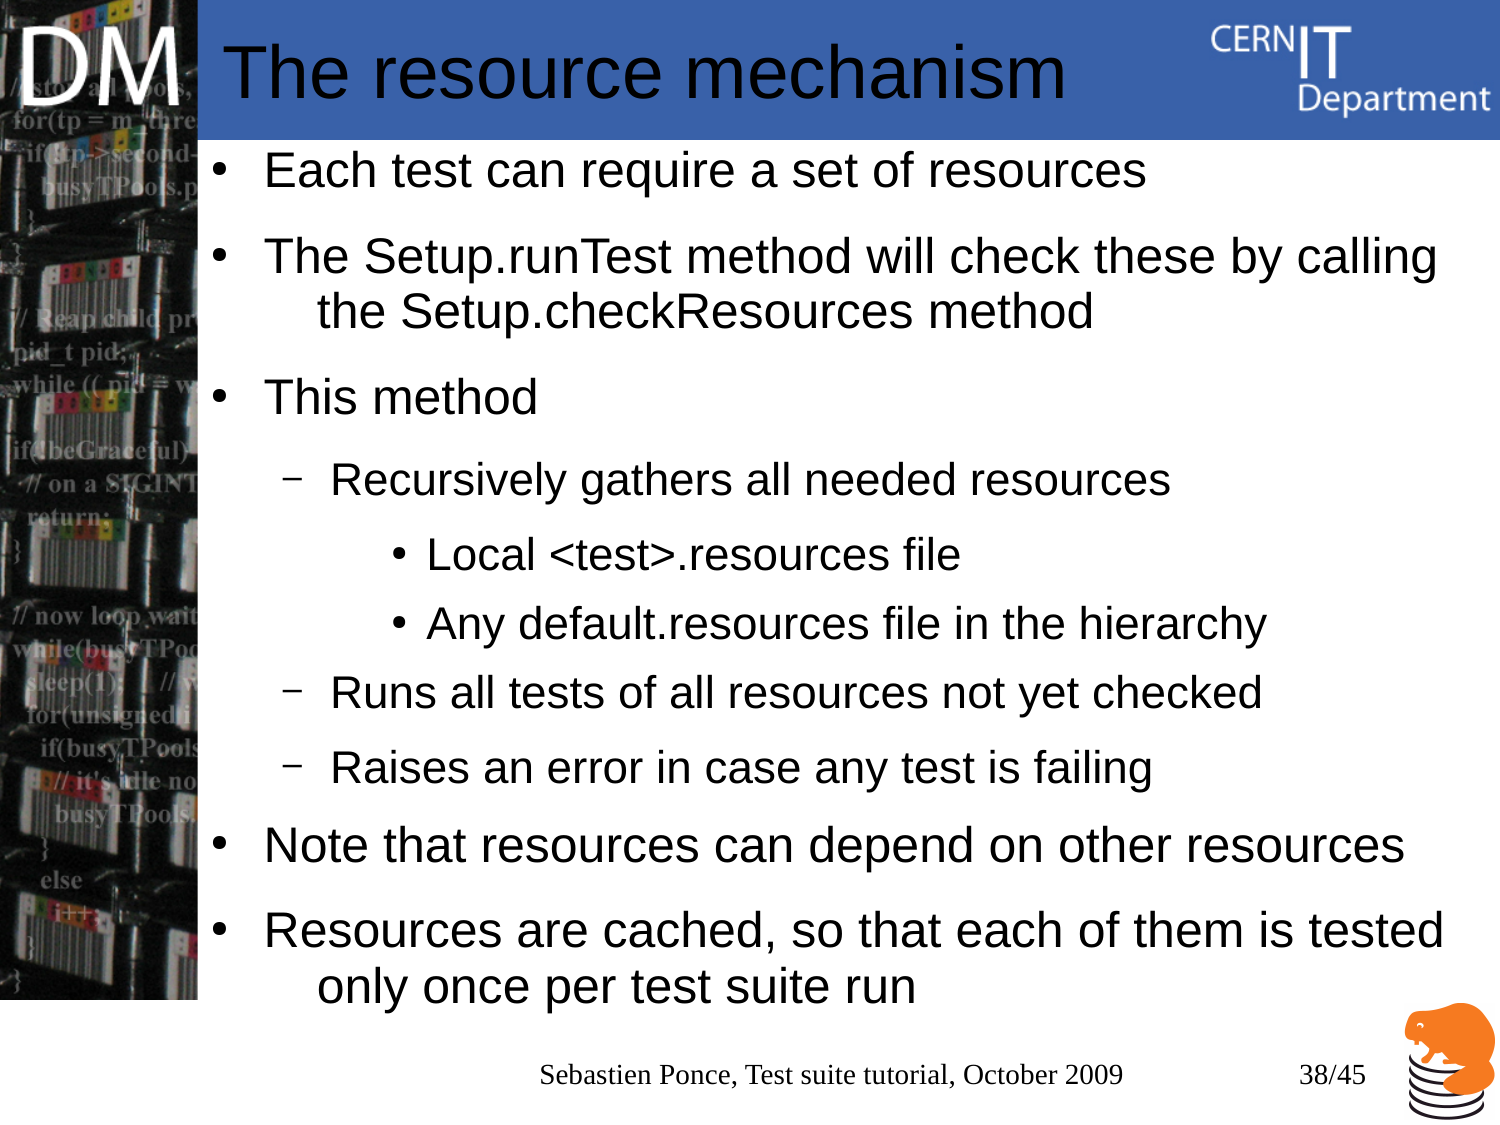

# The resource mechanism
Each test can require a set of resources
The Setup.runTest method will check these by calling the Setup.checkResources method
This method
Recursively gathers all needed resources
Local <test>.resources file
Any default.resources file in the hierarchy
Runs all tests of all resources not yet checked
Raises an error in case any test is failing
Note that resources can depend on other resources
Resources are cached, so that each of them is tested only once per test suite run